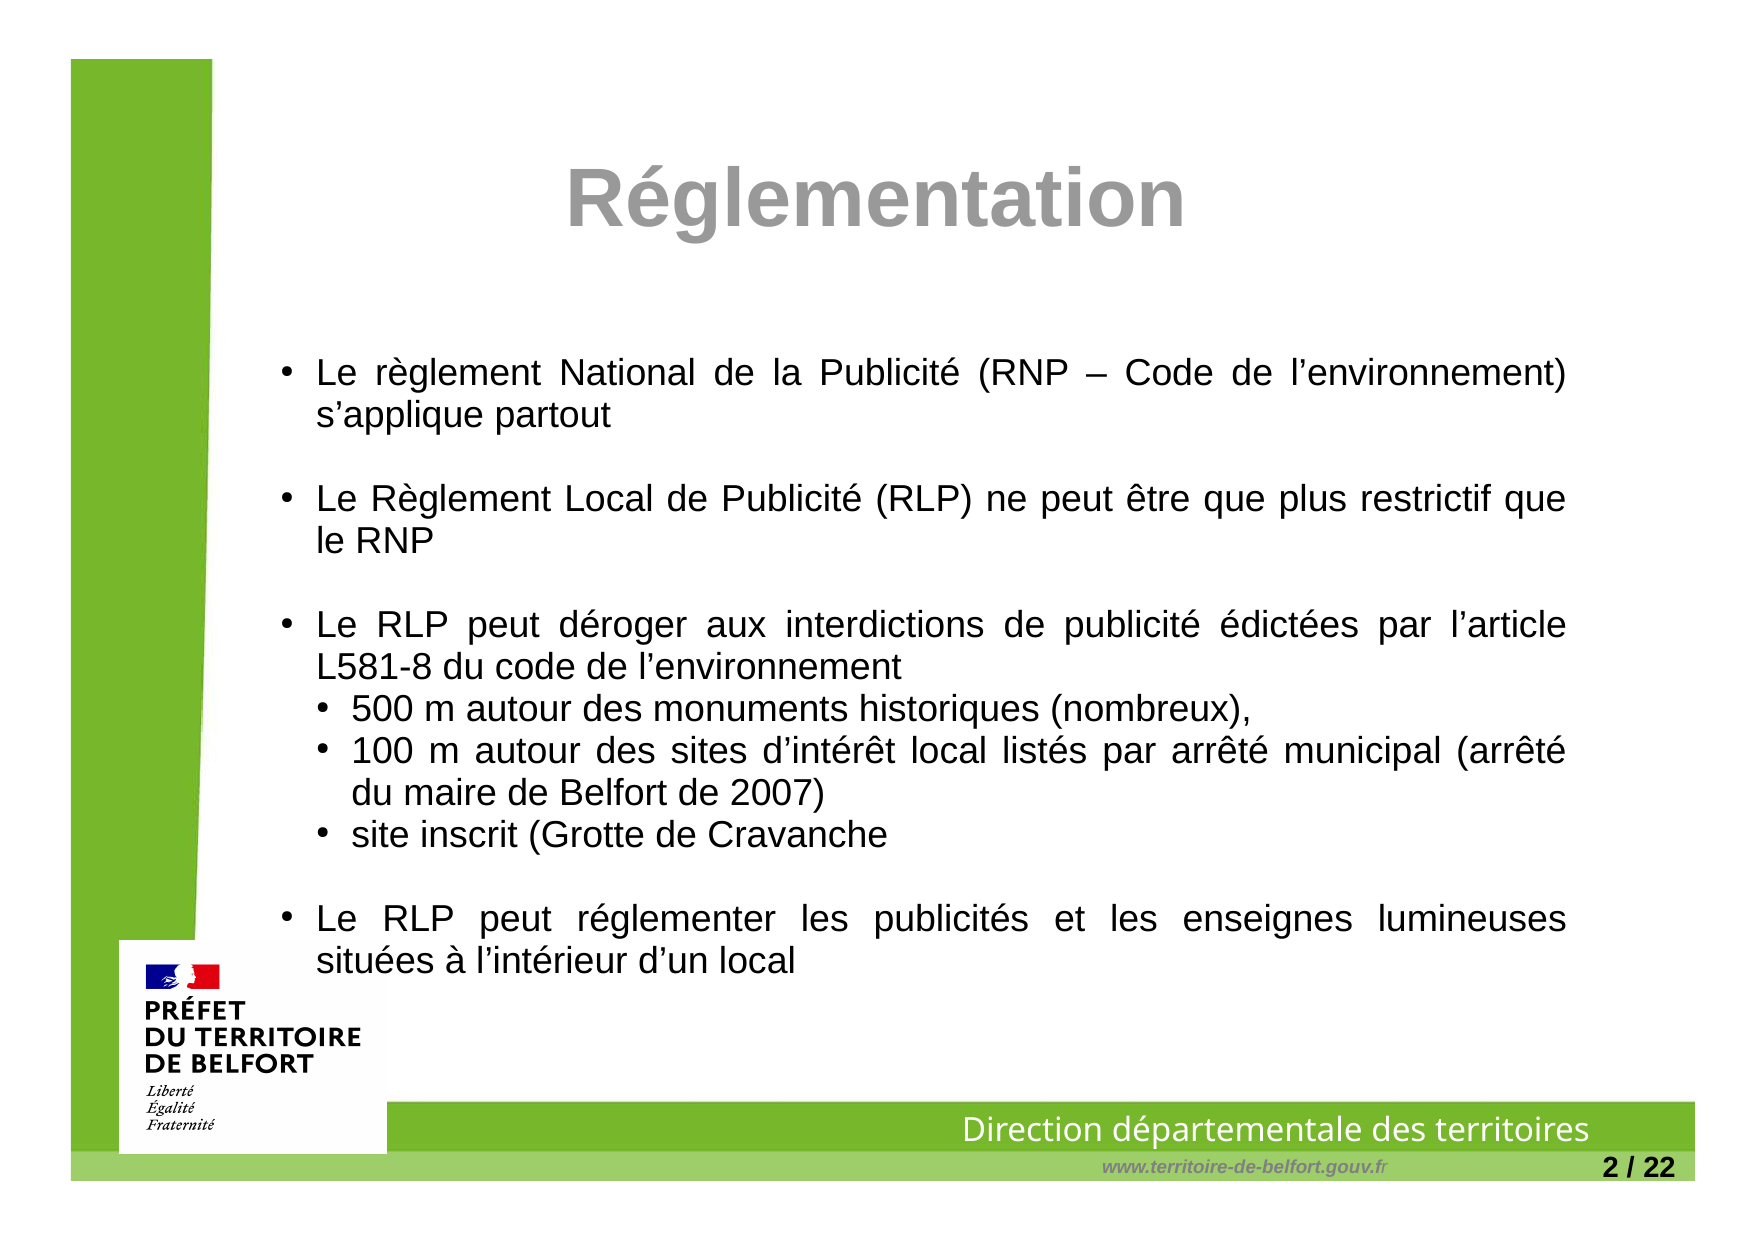

# Réglementation
Le règlement National de la Publicité (RNP – Code de l’environnement) s’applique partout
Le Règlement Local de Publicité (RLP) ne peut être que plus restrictif que le RNP
Le RLP peut déroger aux interdictions de publicité édictées par l’article L581-8 du code de l’environnement
500 m autour des monuments historiques (nombreux),
100 m autour des sites d’intérêt local listés par arrêté municipal (arrêté du maire de Belfort de 2007)
site inscrit (Grotte de Cravanche
Le RLP peut réglementer les publicités et les enseignes lumineuses situées à l’intérieur d’un local